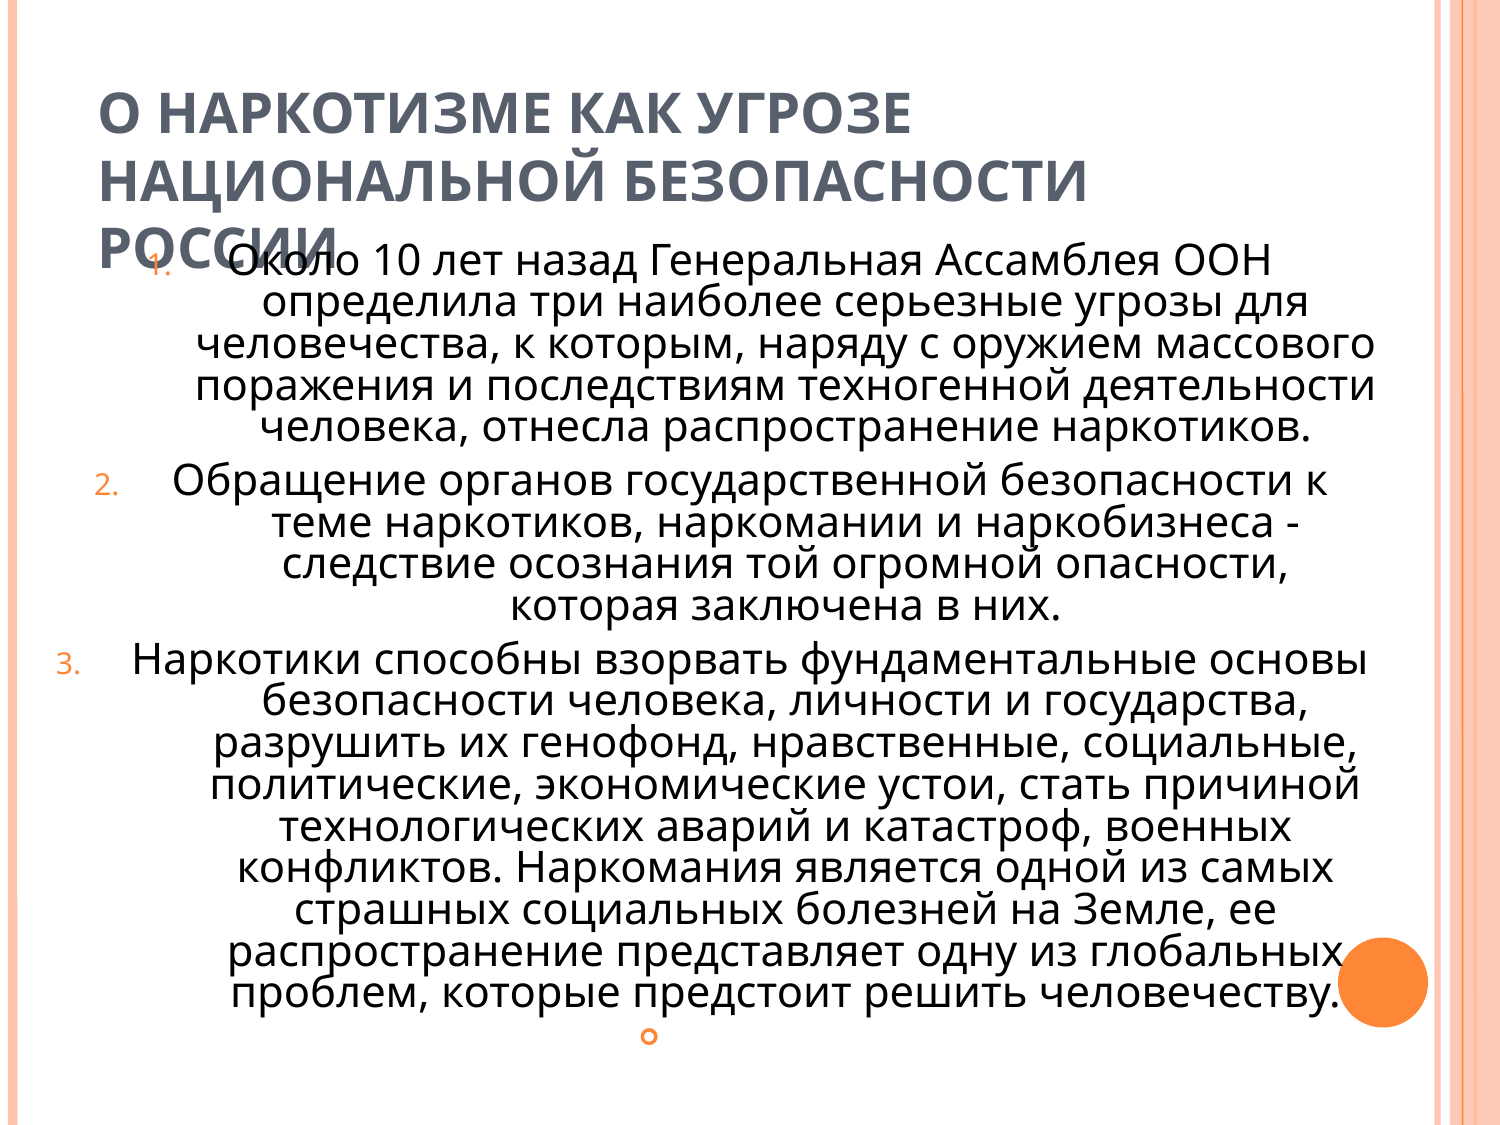

# О НАРКОТИЗМЕ КАК УГРОЗЕ НАЦИОНАЛЬНОЙ БЕЗОПАСНОСТИ РОССИИ
Около 10 лет назад Генеральная Ассамблея ООН определила три наиболее серьезные угрозы для человечества, к которым, наряду с оружием массового поражения и последствиям техногенной деятельности человека, отнесла распространение наркотиков.
Обращение органов государственной безопасности к теме наркотиков, наркомании и наркобизнеса - следствие осознания той огромной опасности, которая заключена в них.
Наркотики способны взорвать фундаментальные основы безопасности человека, личности и государства, разрушить их генофонд, нравственные, социальные, политические, экономические устои, стать причиной технологических аварий и катастроф, военных конфликтов. Наркомания является одной из самых страшных социальных болезней на Земле, ее распространение представляет одну из глобальных проблем, которые предстоит решить человечеству.